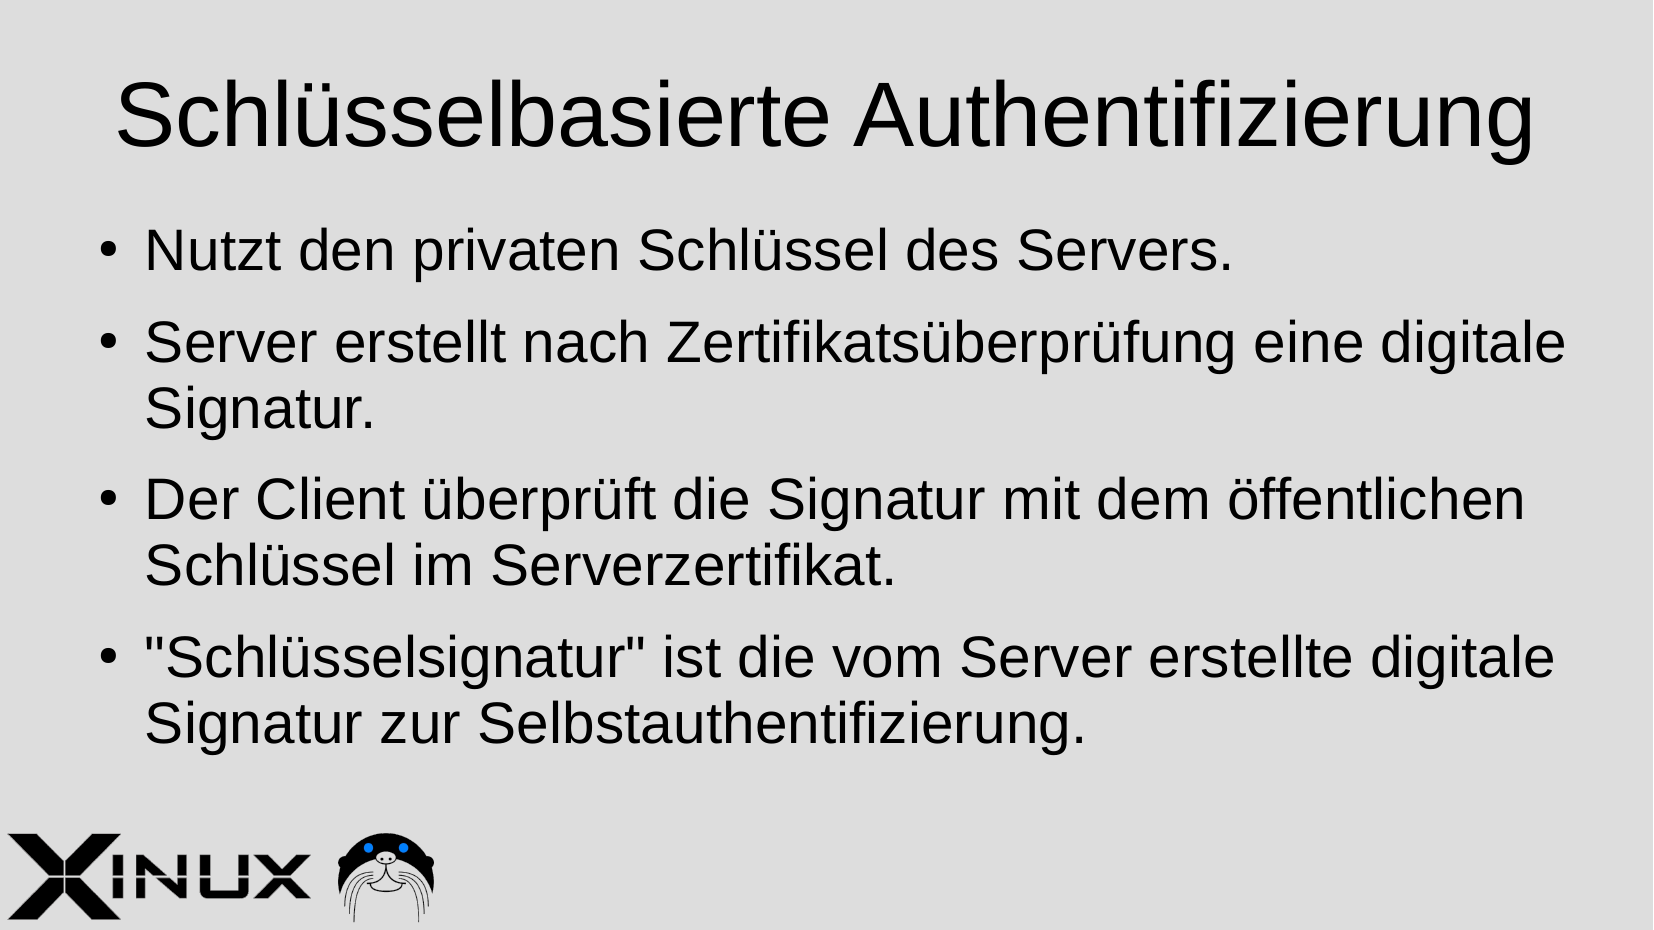

# Schlüsselbasierte Authentifizierung
Nutzt den privaten Schlüssel des Servers.
Server erstellt nach Zertifikatsüberprüfung eine digitale Signatur.
Der Client überprüft die Signatur mit dem öffentlichen Schlüssel im Serverzertifikat.
"Schlüsselsignatur" ist die vom Server erstellte digitale Signatur zur Selbstauthentifizierung.